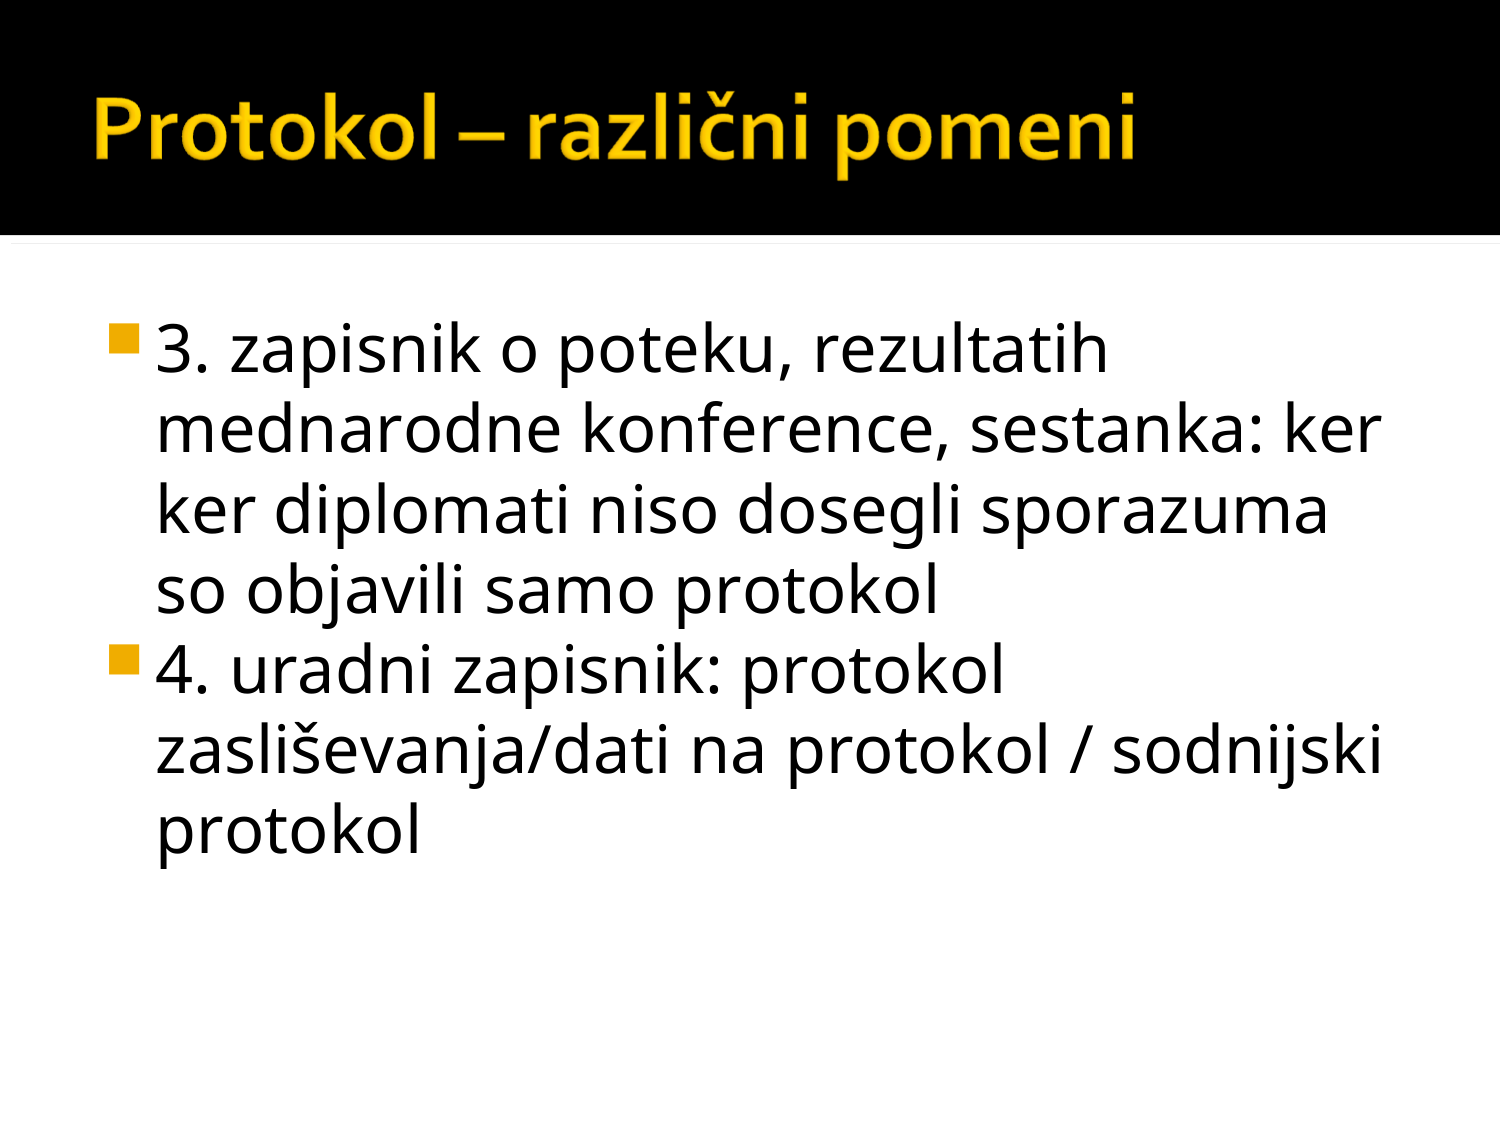

# 3. zapisnik o poteku, rezultatih mednarodne konference, sestanka: ker ker diplomati niso dosegli sporazuma so objavili samo protokol
4. uradni zapisnik: protokol zasliševanja/dati na protokol / sodnijski protokol